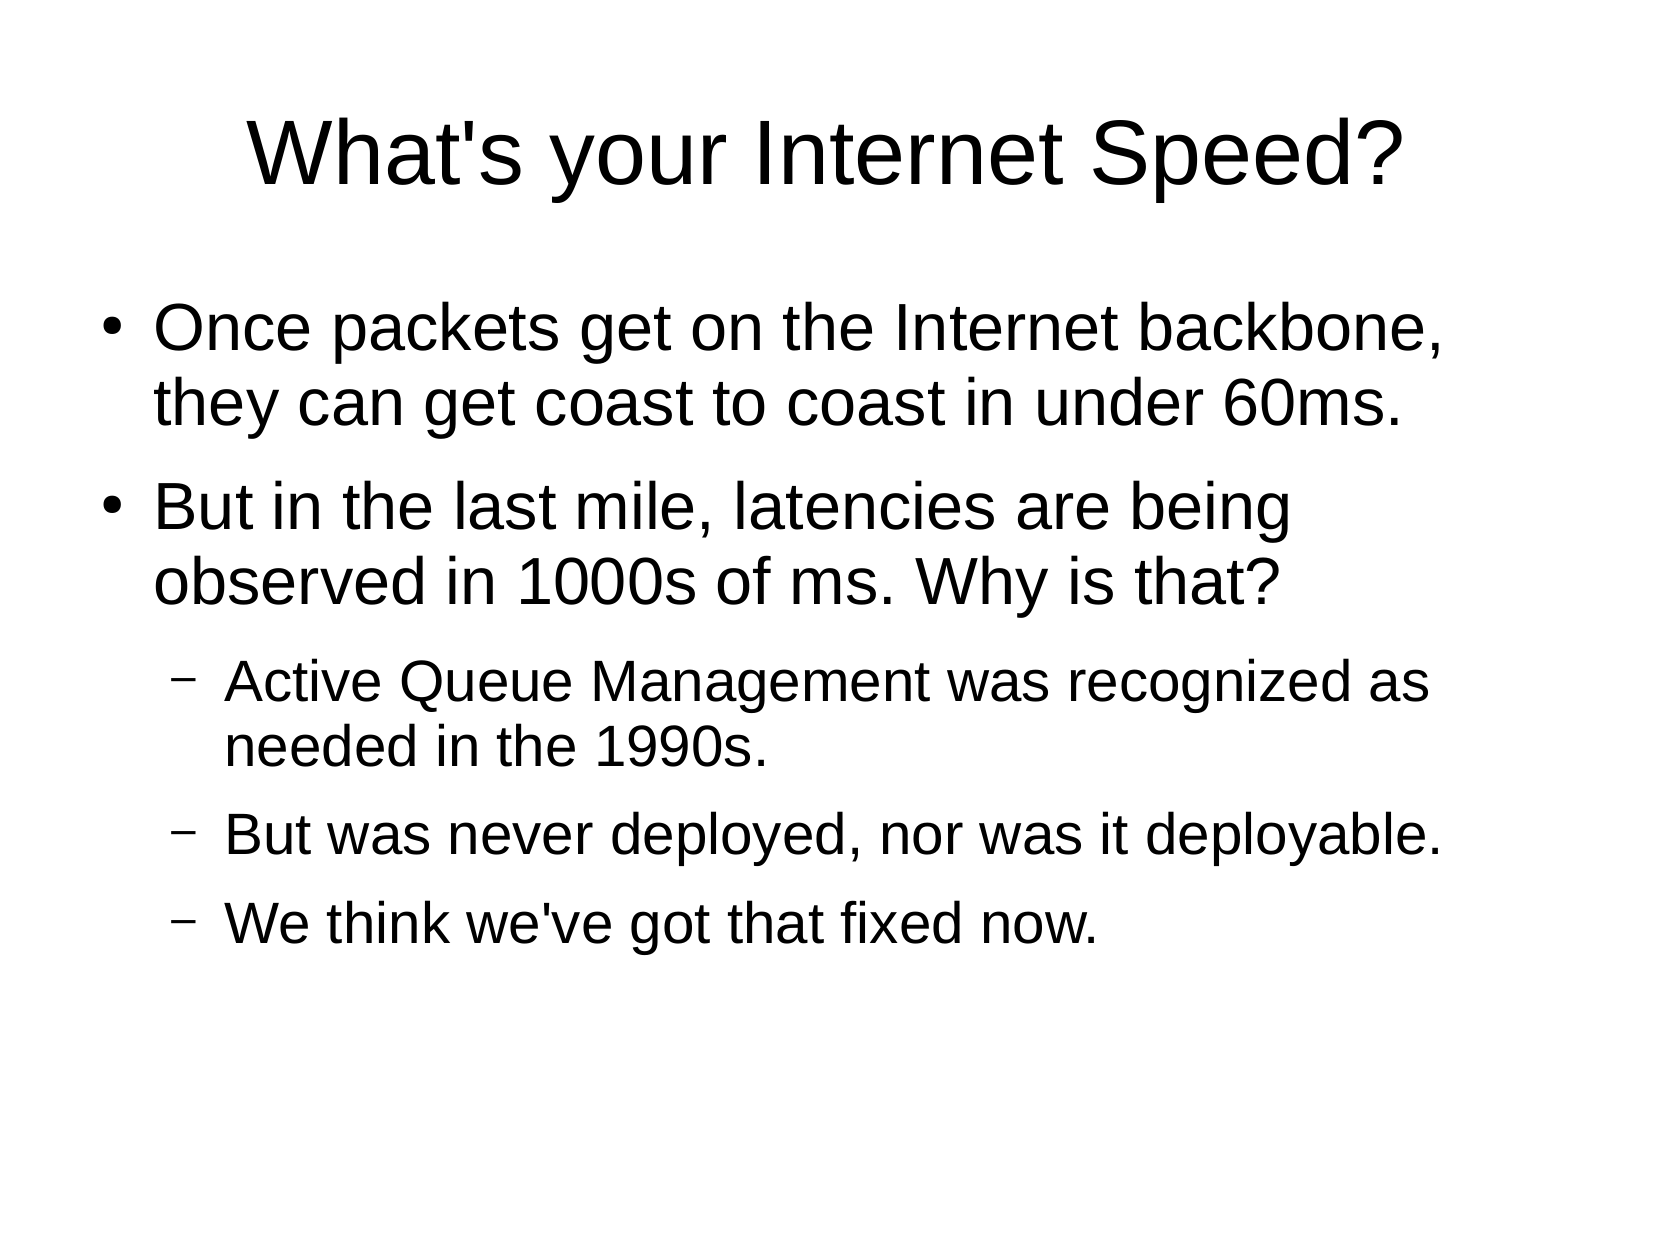

# What's your Internet Speed?
Once packets get on the Internet backbone, they can get coast to coast in under 60ms.
But in the last mile, latencies are being observed in 1000s of ms. Why is that?
Active Queue Management was recognized as needed in the 1990s.
But was never deployed, nor was it deployable.
We think we've got that fixed now.